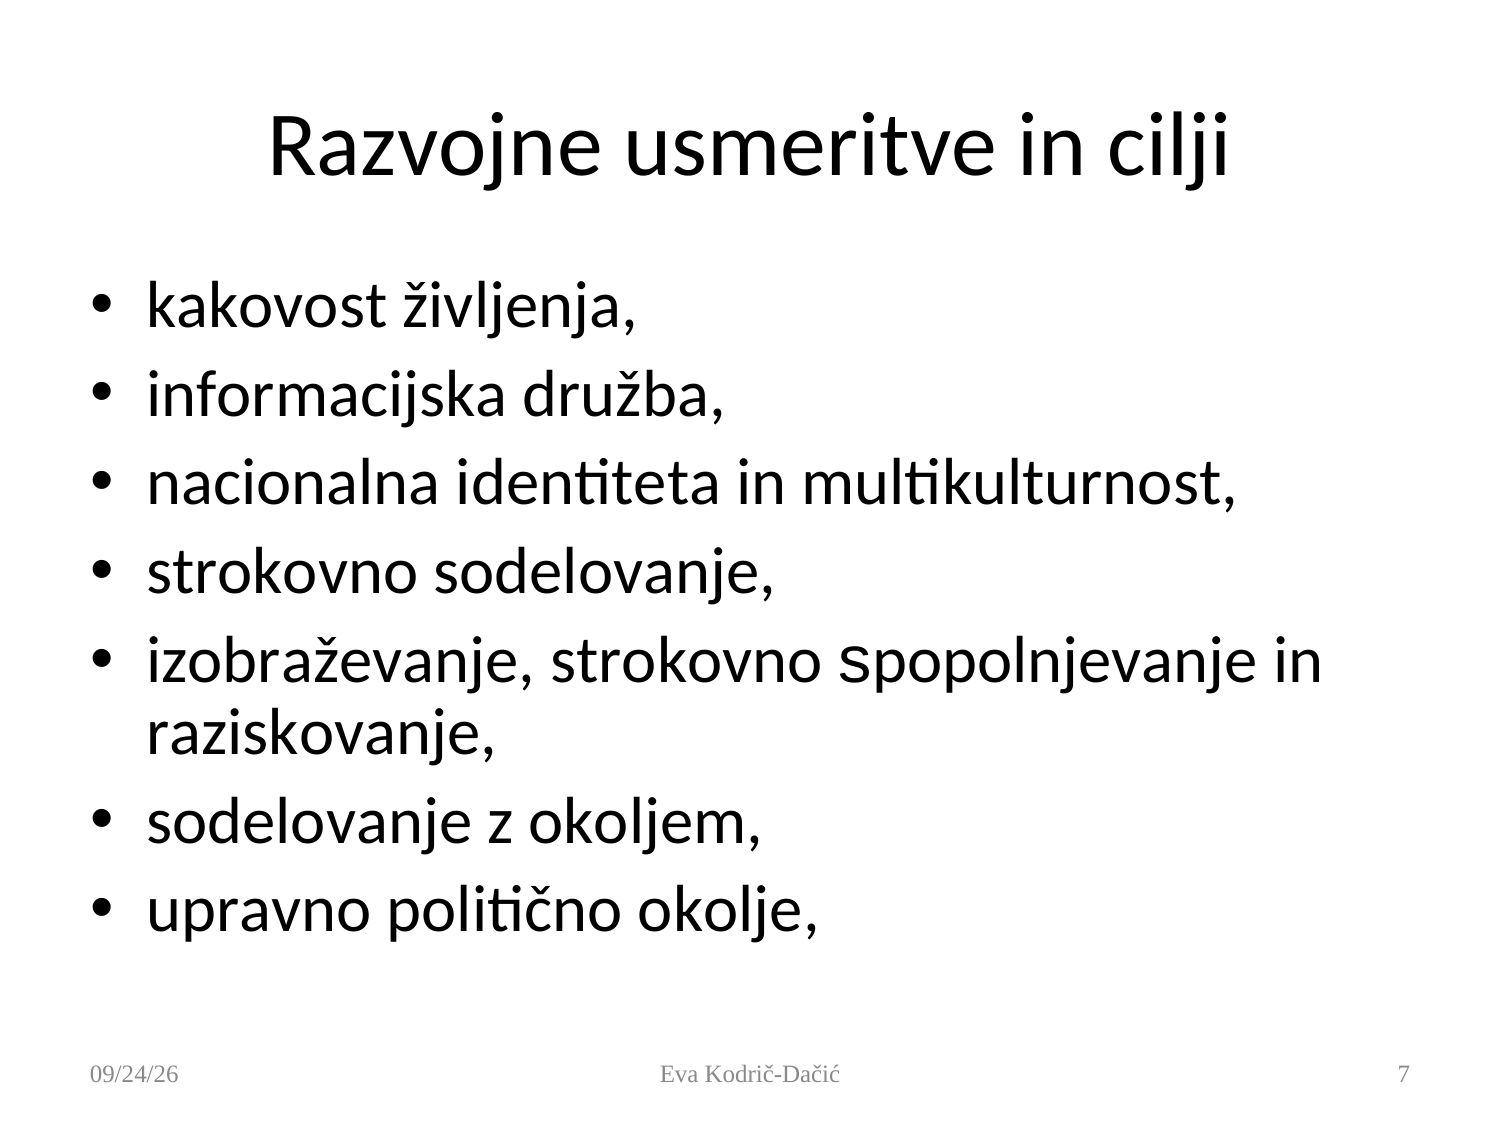

# Razvojne usmeritve in cilji
kakovost življenja,
informacijska družba,
nacionalna identiteta in multikulturnost,
strokovno sodelovanje,
izobraževanje, strokovno spopolnjevanje in raziskovanje,
sodelovanje z okoljem,
upravno politično okolje,
Eva Kodrič-Dačić